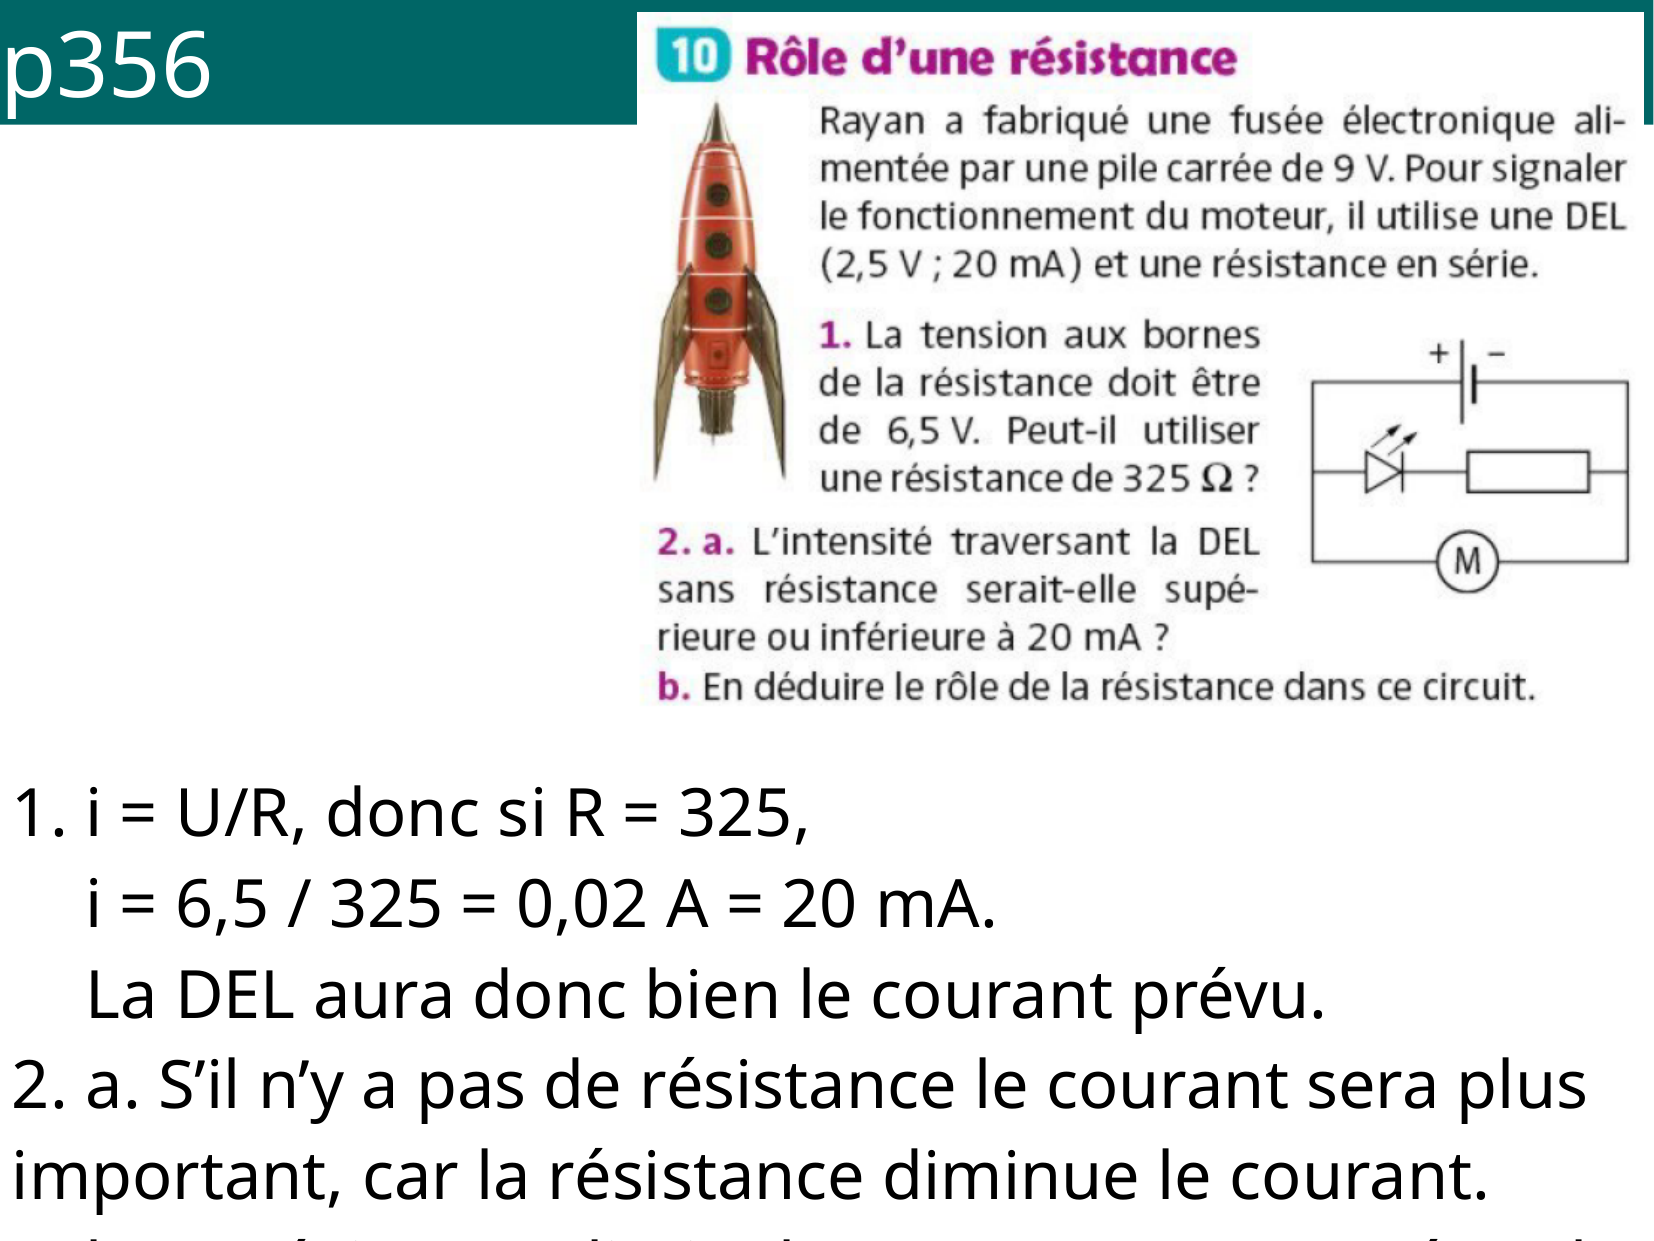

# p356
1. 	i = U/R, donc si R = 325,
	i = 6,5 / 325 = 0,02 A = 20 mA.
	La DEL aura donc bien le courant prévu.
2.	a. S’il n’y a pas de résistance le courant sera plus important, car la résistance diminue le courant.
	b. La résistance limite le courant pour protéger la DEL.